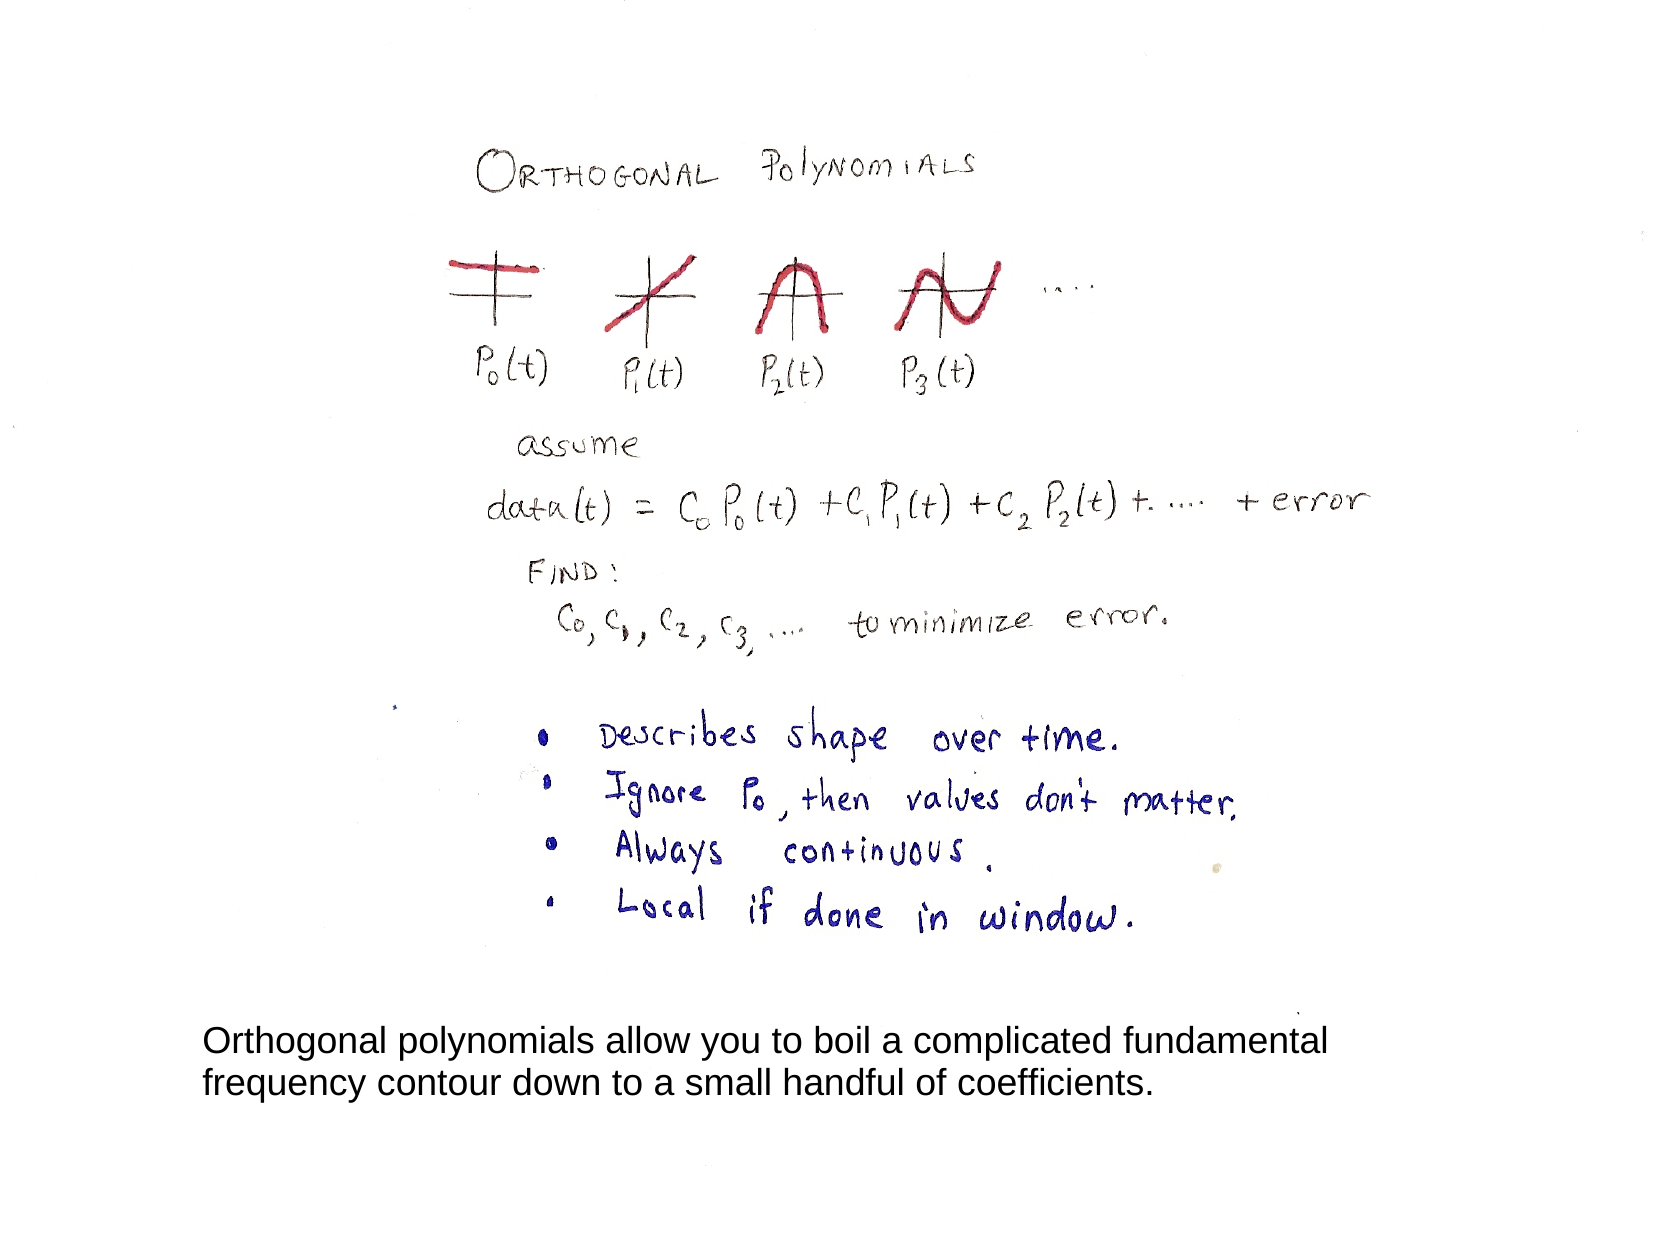

Orthogonal polynomials allow you to boil a complicated fundamental frequency contour down to a small handful of coefficients.